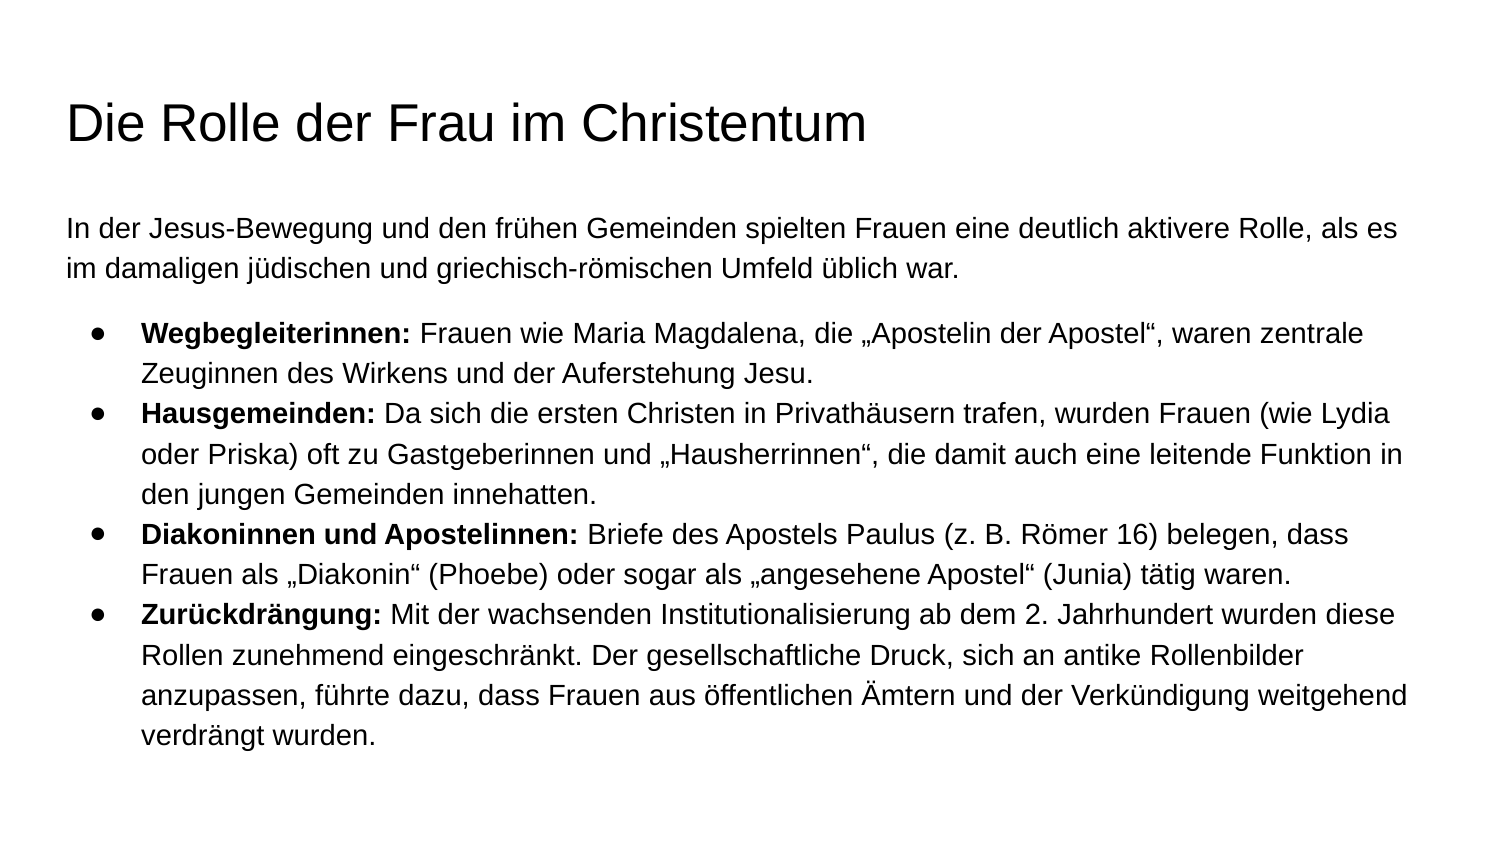

# Die Rolle der Frau im Christentum
In der Jesus-Bewegung und den frühen Gemeinden spielten Frauen eine deutlich aktivere Rolle, als es im damaligen jüdischen und griechisch-römischen Umfeld üblich war.
Wegbegleiterinnen: Frauen wie Maria Magdalena, die „Apostelin der Apostel“, waren zentrale Zeuginnen des Wirkens und der Auferstehung Jesu.
Hausgemeinden: Da sich die ersten Christen in Privathäusern trafen, wurden Frauen (wie Lydia oder Priska) oft zu Gastgeberinnen und „Hausherrinnen“, die damit auch eine leitende Funktion in den jungen Gemeinden innehatten.
Diakoninnen und Apostelinnen: Briefe des Apostels Paulus (z. B. Römer 16) belegen, dass Frauen als „Diakonin“ (Phoebe) oder sogar als „angesehene Apostel“ (Junia) tätig waren.
Zurückdrängung: Mit der wachsenden Institutionalisierung ab dem 2. Jahrhundert wurden diese Rollen zunehmend eingeschränkt. Der gesellschaftliche Druck, sich an antike Rollenbilder anzupassen, führte dazu, dass Frauen aus öffentlichen Ämtern und der Verkündigung weitgehend verdrängt wurden.